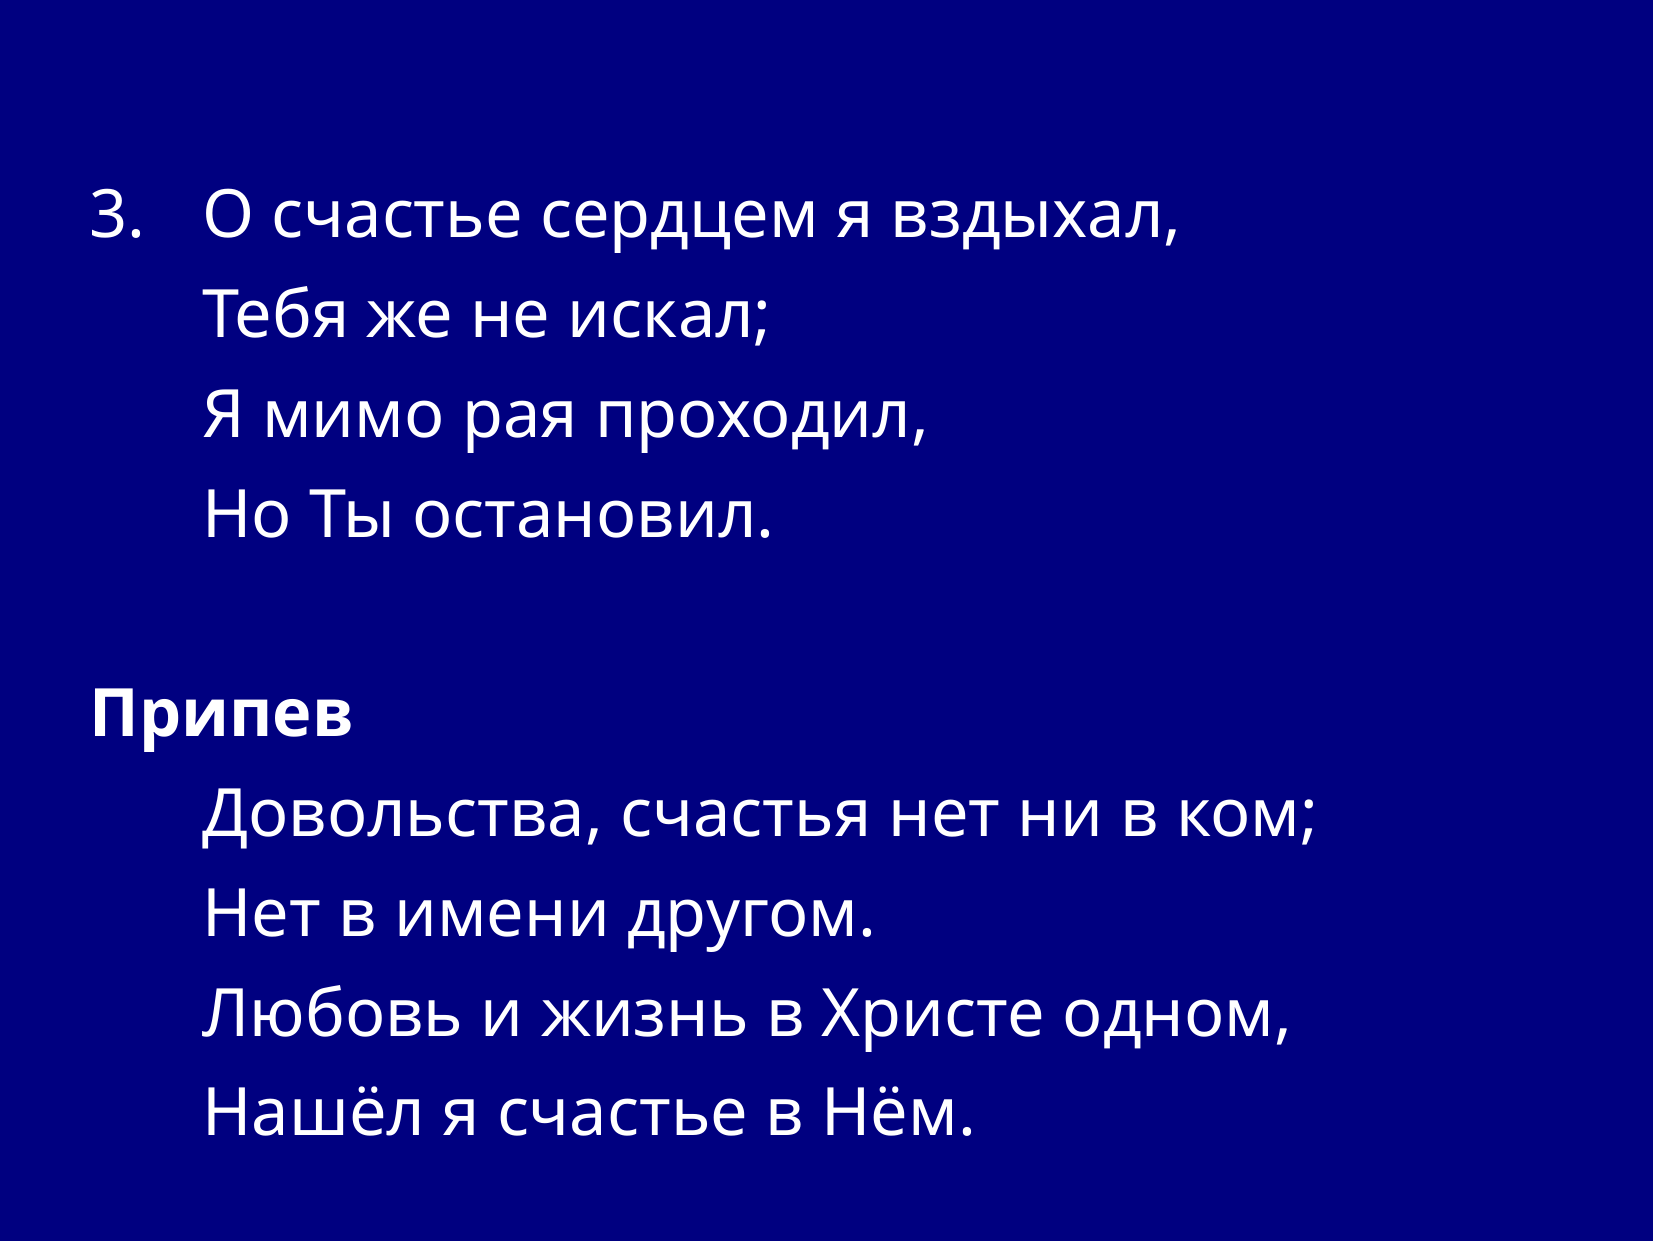

3.	О счастье сердцем я вздыхал,
	Тебя же не искал;
	Я мимо рая проходил,
	Но Ты остановил.
Припев
	Довольства, счастья нет ни в ком;
	Нет в имени другом.
	Любовь и жизнь в Христе одном,
	Нашёл я счастье в Нём.